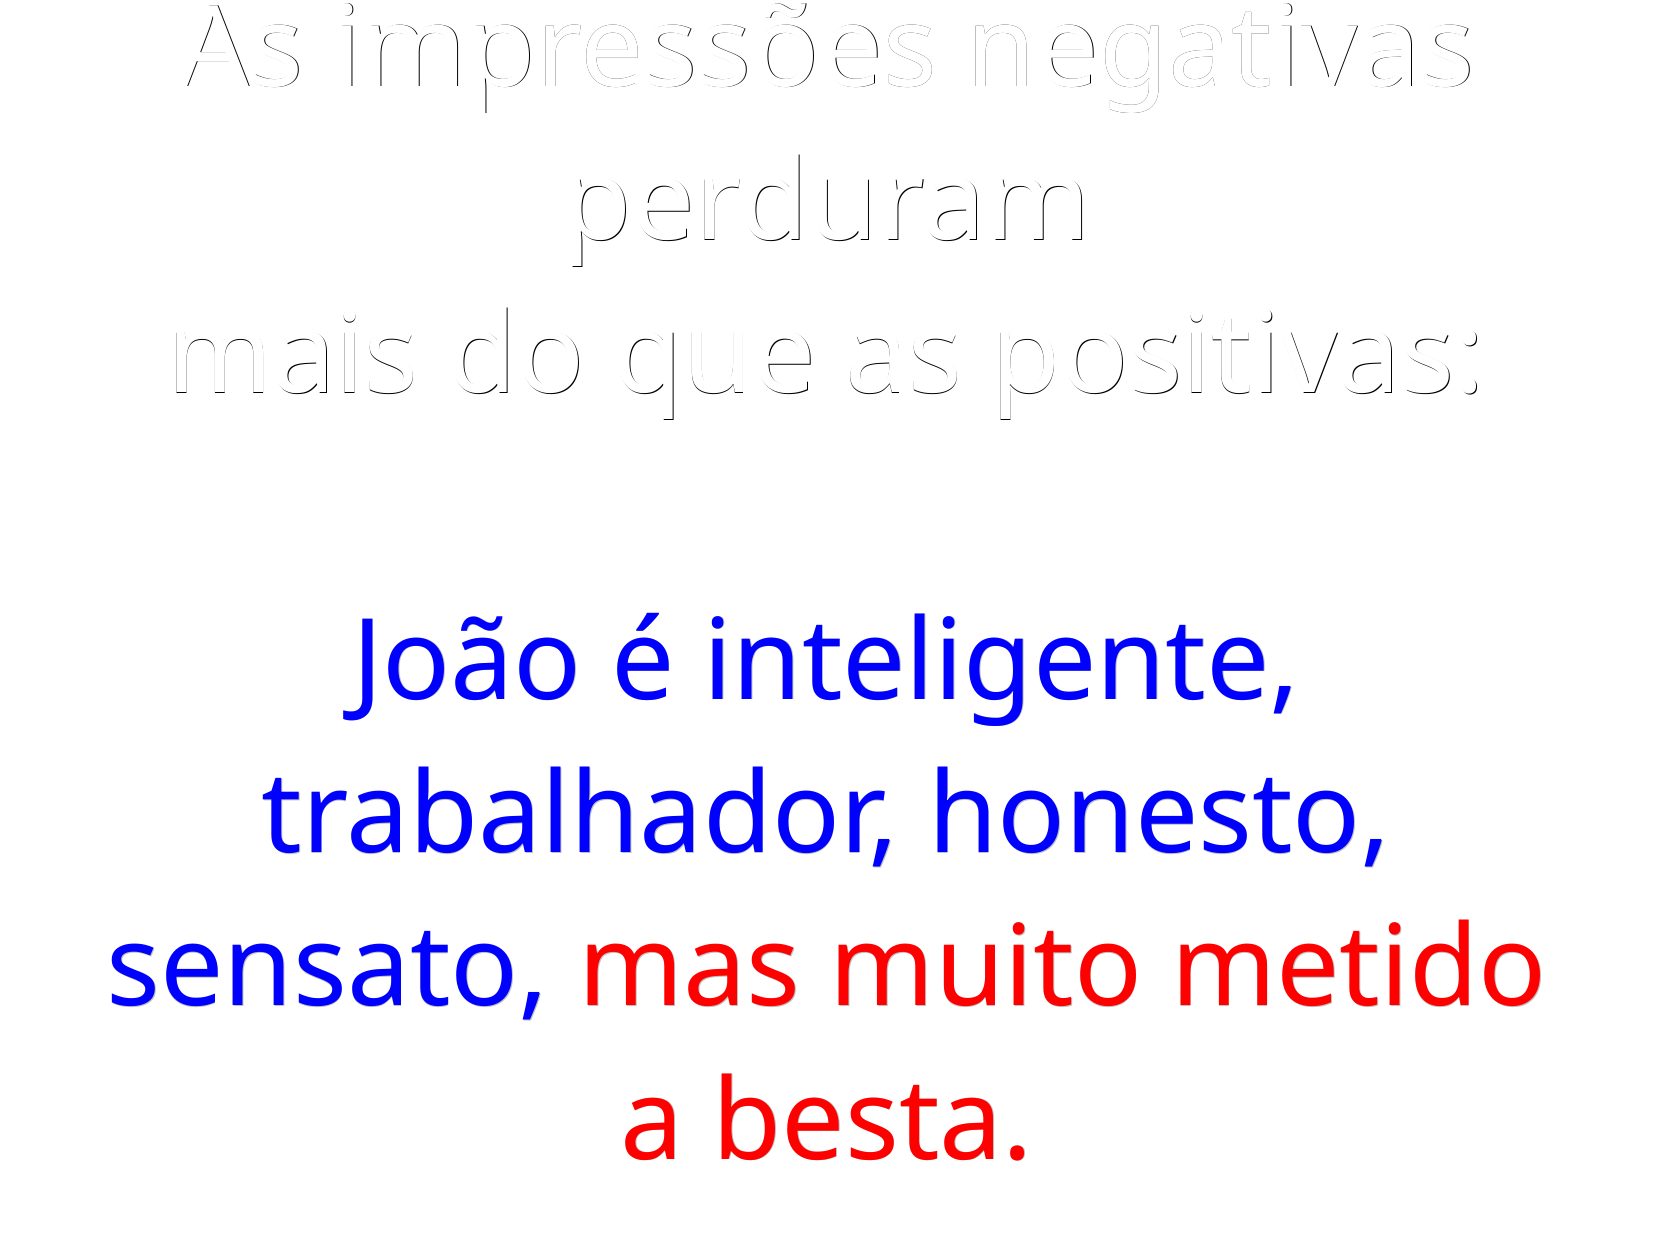

# As impressões negativas perduram mais do que as positivas:
João é inteligente, trabalhador, honesto, sensato, mas muito metido a besta.